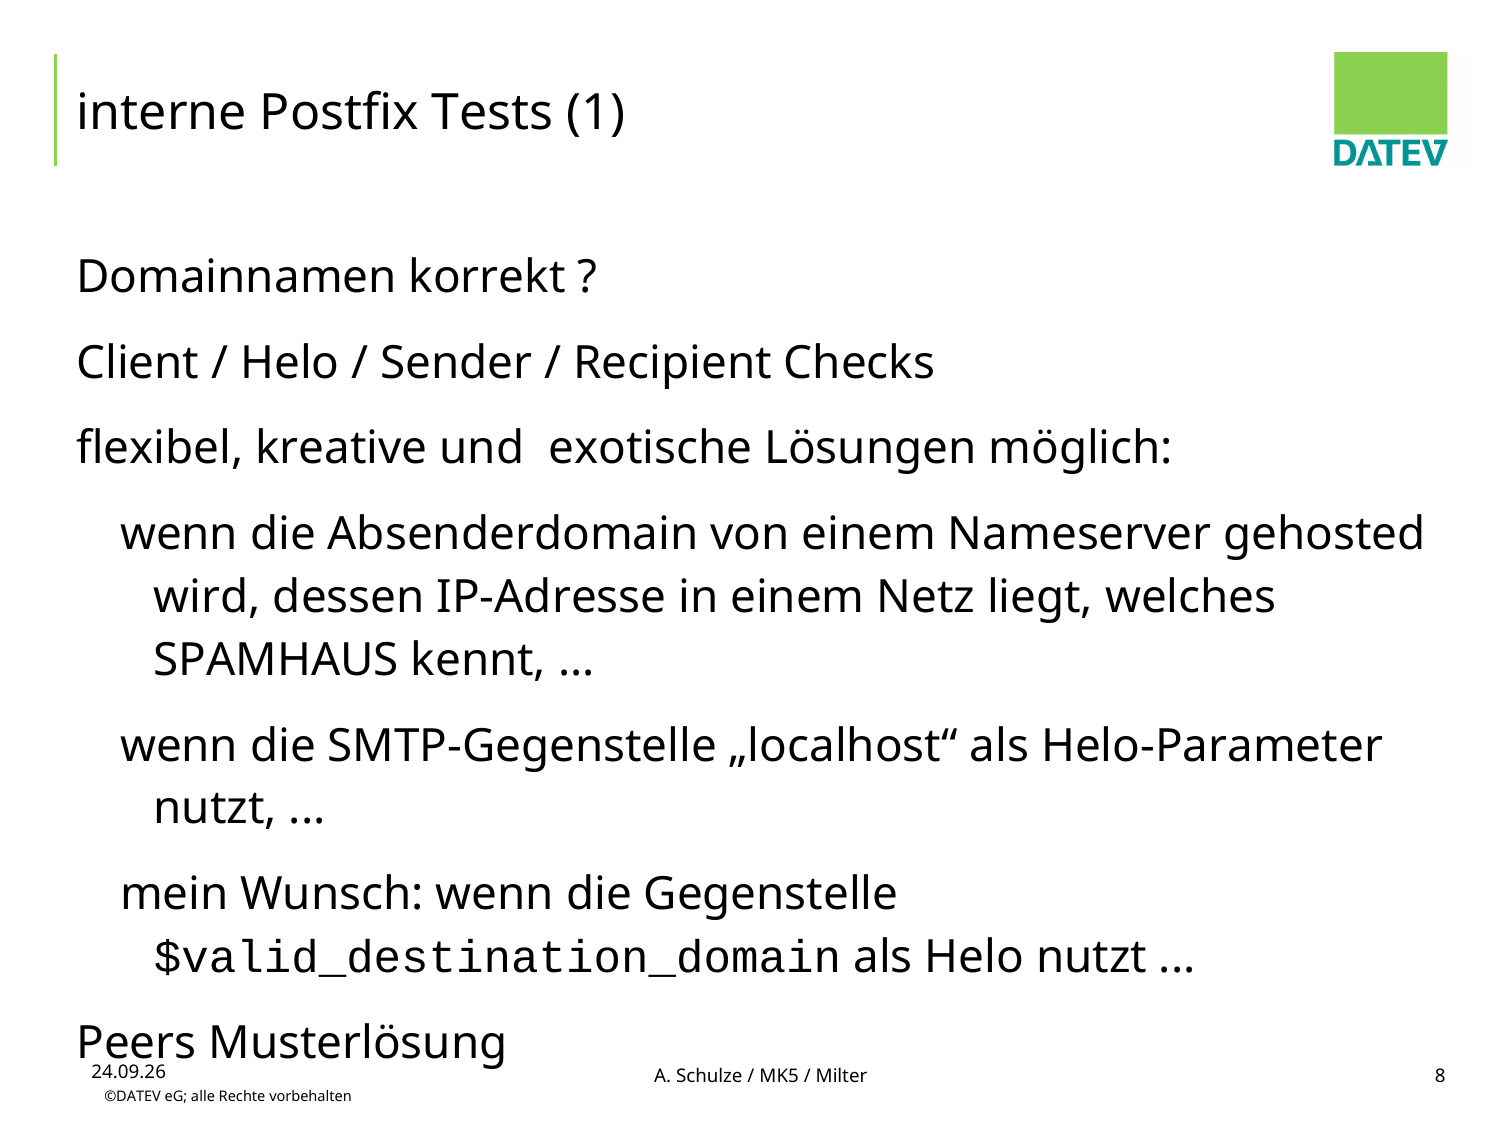

# interne Postfix Tests (1)
Domainnamen korrekt ?
Client / Helo / Sender / Recipient Checks
flexibel, kreative und exotische Lösungen möglich:
wenn die Absenderdomain von einem Nameserver gehosted wird, dessen IP-Adresse in einem Netz liegt, welches SPAMHAUS kennt, ...
wenn die SMTP-Gegenstelle „localhost“ als Helo-Parameter nutzt, ...
mein Wunsch: wenn die Gegenstelle $valid_destination_domain als Helo nutzt ...
Peers Musterlösung
A. Schulze / MK5 / Milter
8